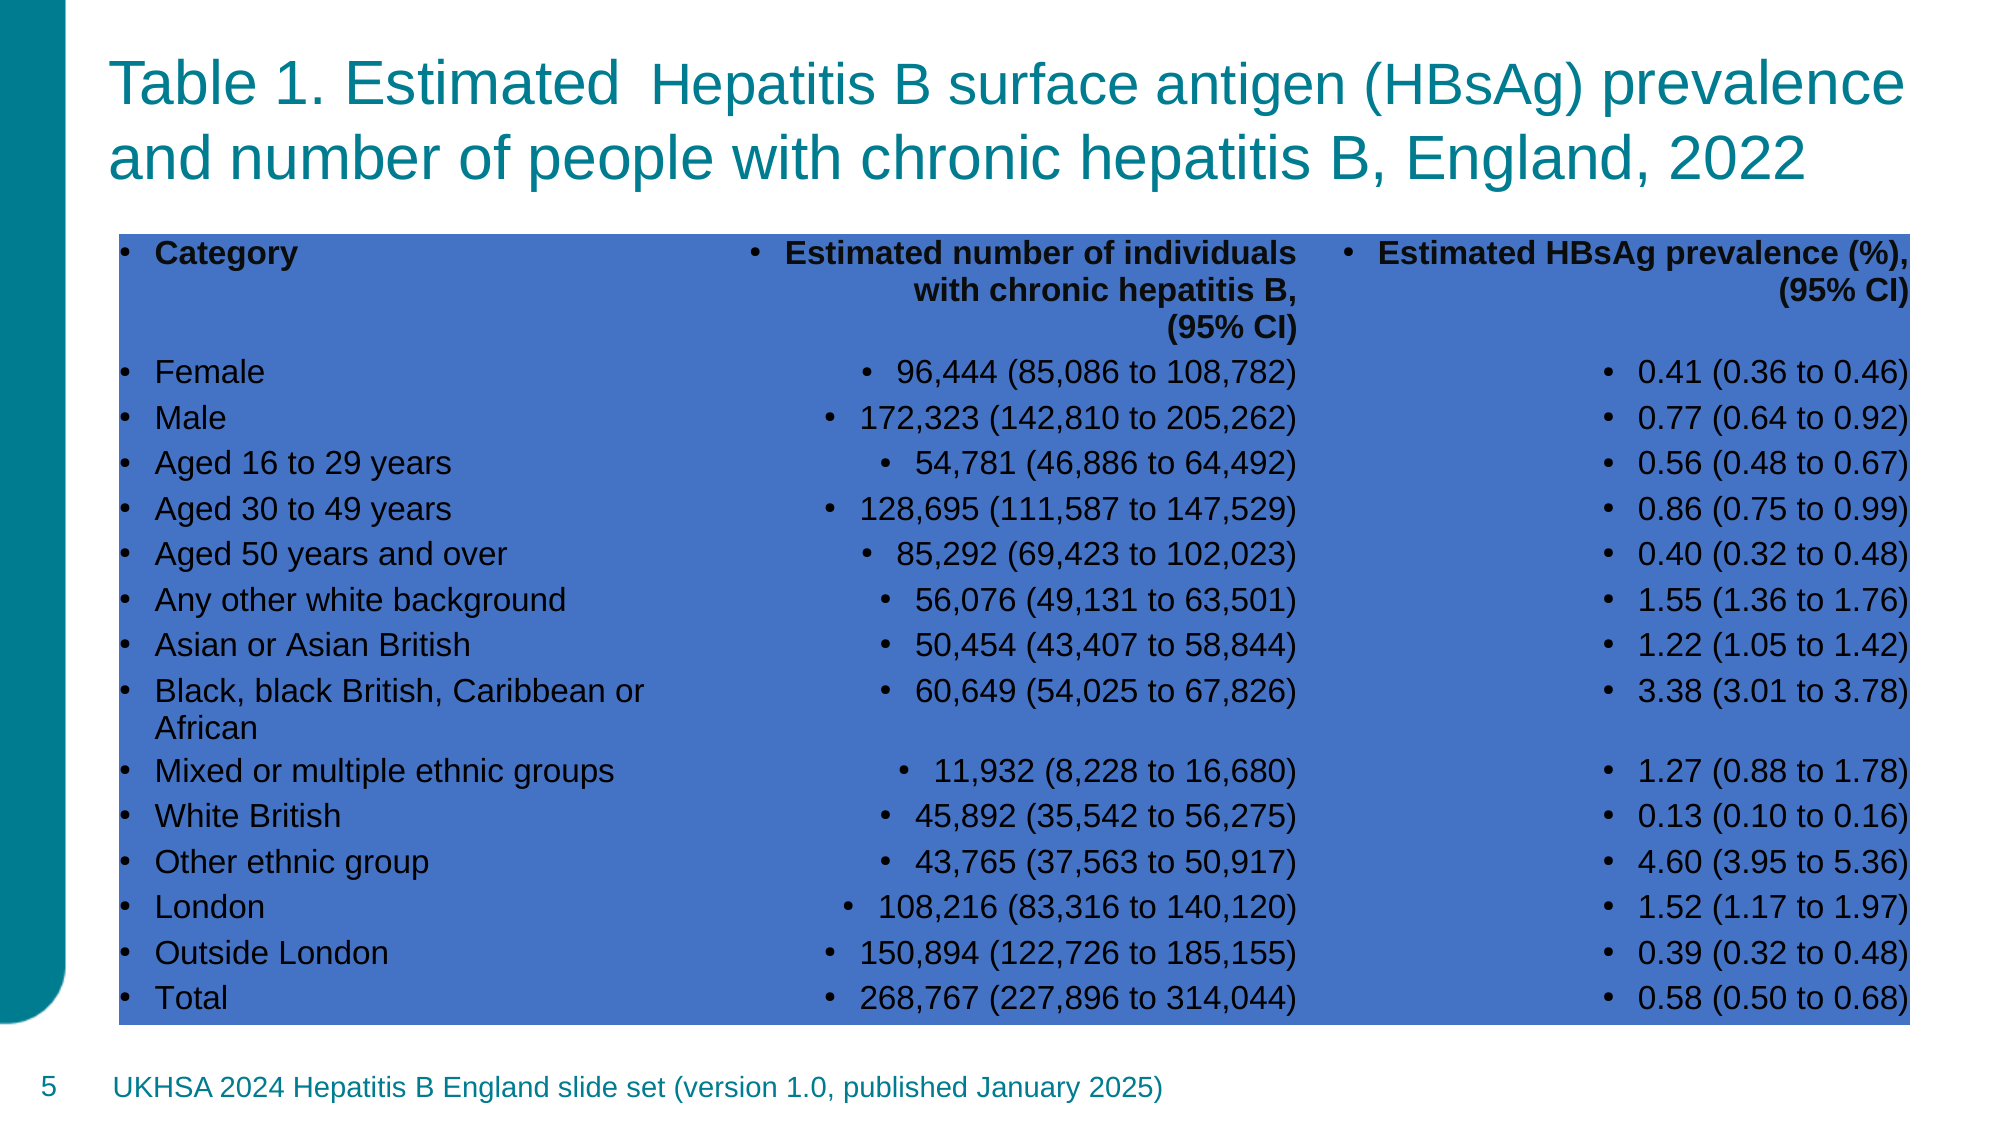

# Table 1. Estimated  Hepatitis B surface antigen (HBsAg) prevalence and number of people with chronic hepatitis B, England, 2022
| Category | Estimated number of individuals with chronic hepatitis B, (95% CI) | Estimated HBsAg prevalence (%), (95% CI) |
| --- | --- | --- |
| Female | 96,444 (85,086 to 108,782) | 0.41 (0.36 to 0.46) |
| Male | 172,323 (142,810 to 205,262) | 0.77 (0.64 to 0.92) |
| Aged 16 to 29 years | 54,781 (46,886 to 64,492) | 0.56 (0.48 to 0.67) |
| Aged 30 to 49 years | 128,695 (111,587 to 147,529) | 0.86 (0.75 to 0.99) |
| Aged 50 years and over | 85,292 (69,423 to 102,023) | 0.40 (0.32 to 0.48) |
| Any other white background | 56,076 (49,131 to 63,501) | 1.55 (1.36 to 1.76) |
| Asian or Asian British | 50,454 (43,407 to 58,844) | 1.22 (1.05 to 1.42) |
| Black, black British, Caribbean or African | 60,649 (54,025 to 67,826) | 3.38 (3.01 to 3.78) |
| Mixed or multiple ethnic groups | 11,932 (8,228 to 16,680) | 1.27 (0.88 to 1.78) |
| White British | 45,892 (35,542 to 56,275) | 0.13 (0.10 to 0.16) |
| Other ethnic group | 43,765 (37,563 to 50,917) | 4.60 (3.95 to 5.36) |
| London | 108,216 (83,316 to 140,120) | 1.52 (1.17 to 1.97) |
| Outside London | 150,894 (122,726 to 185,155) | 0.39 (0.32 to 0.48) |
| Total | 268,767 (227,896 to 314,044) | 0.58 (0.50 to 0.68) |
4
UKHSA 2024 Hepatitis B England slide set (version 1.0, published January 2025)